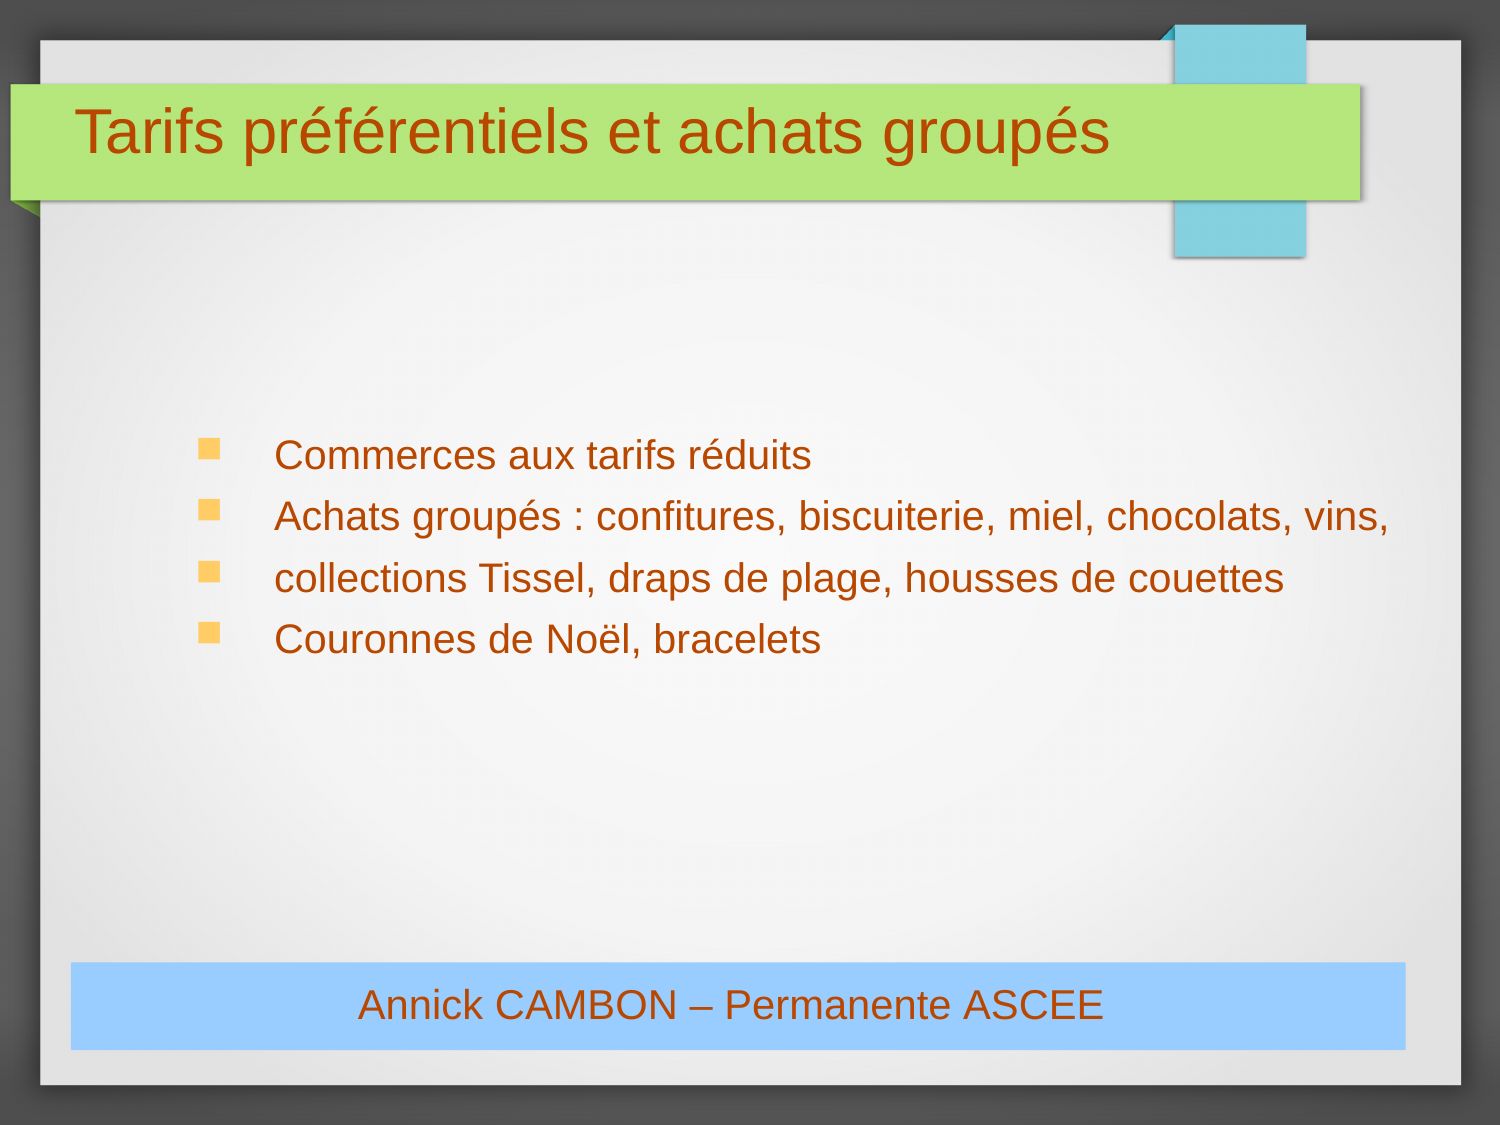

# Tarifs préférentiels et achats groupés
Commerces aux tarifs réduits
Achats groupés : confitures, biscuiterie, miel, chocolats, vins,
collections Tissel, draps de plage, housses de couettes
Couronnes de Noël, bracelets
Annick CAMBON – Permanente ASCEE